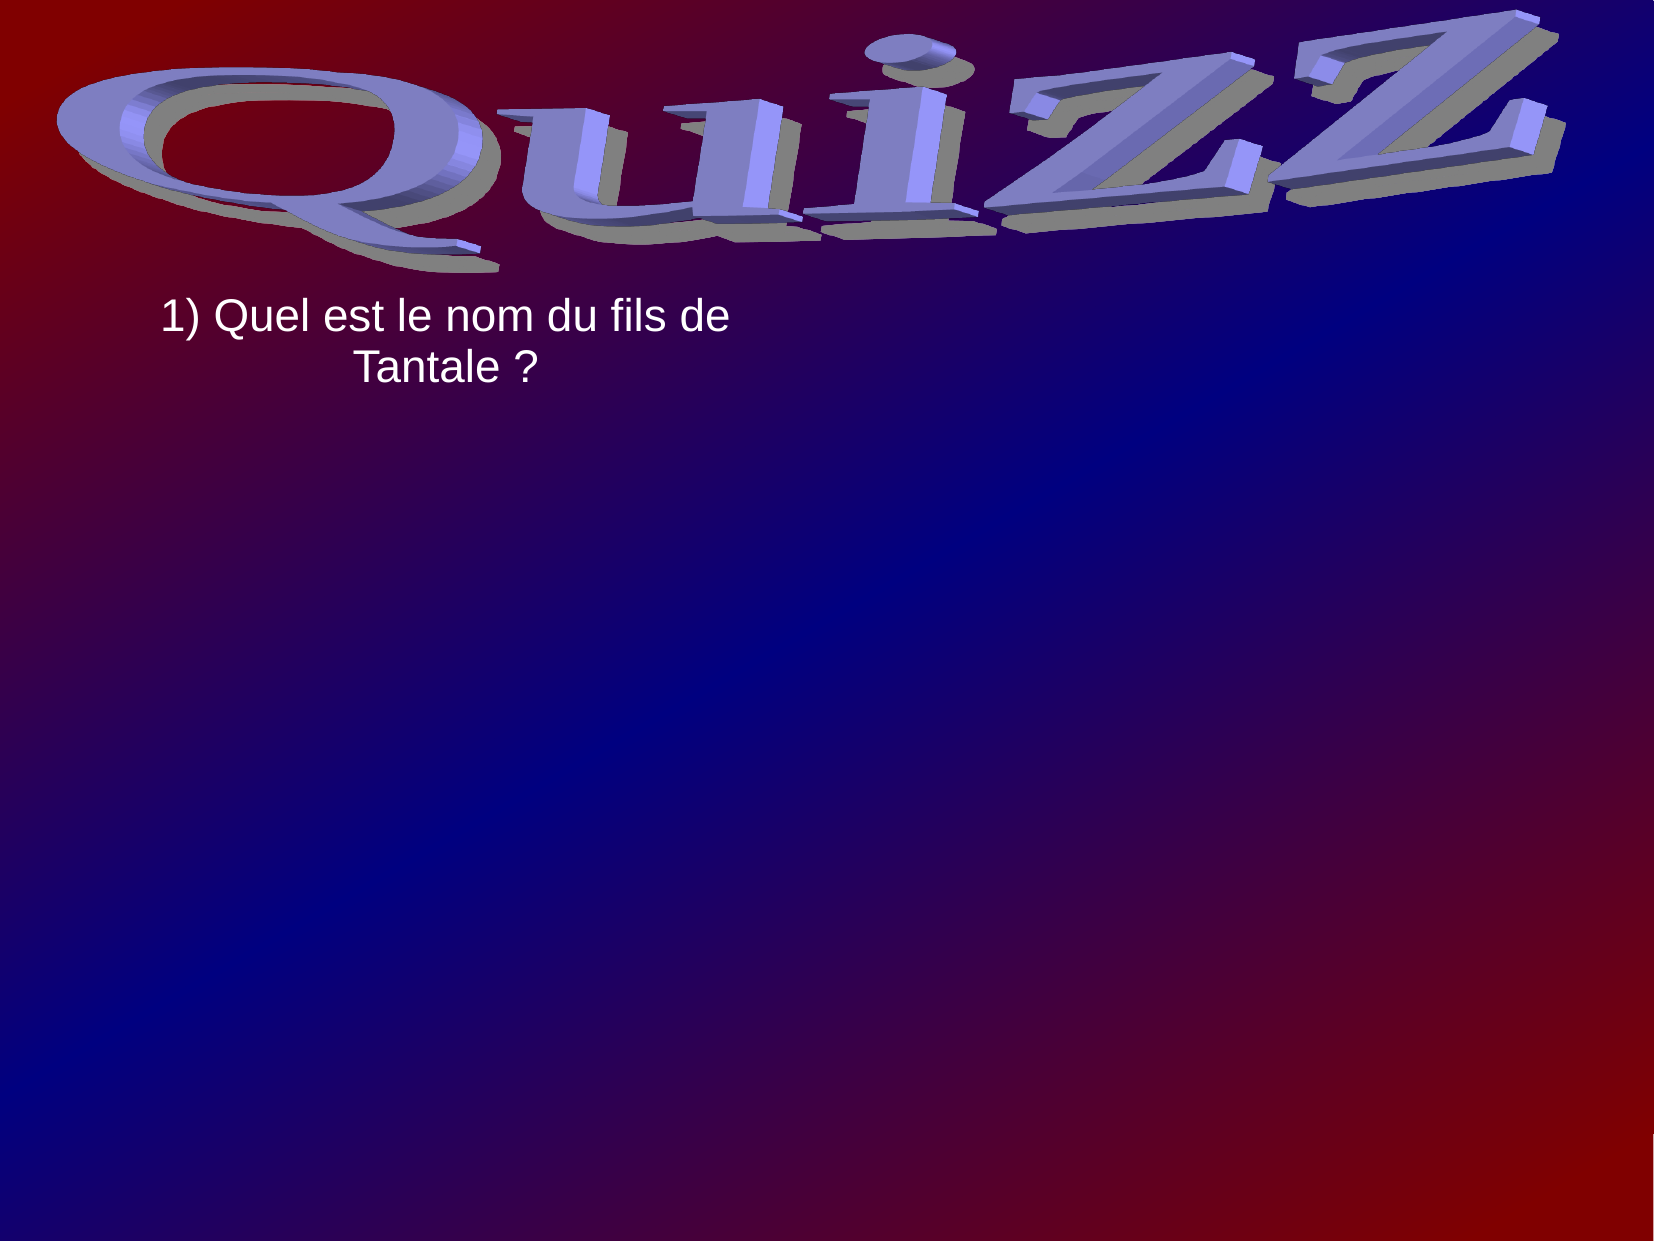

Quizz
#
1) Quel est le nom du fils de Tantale ?